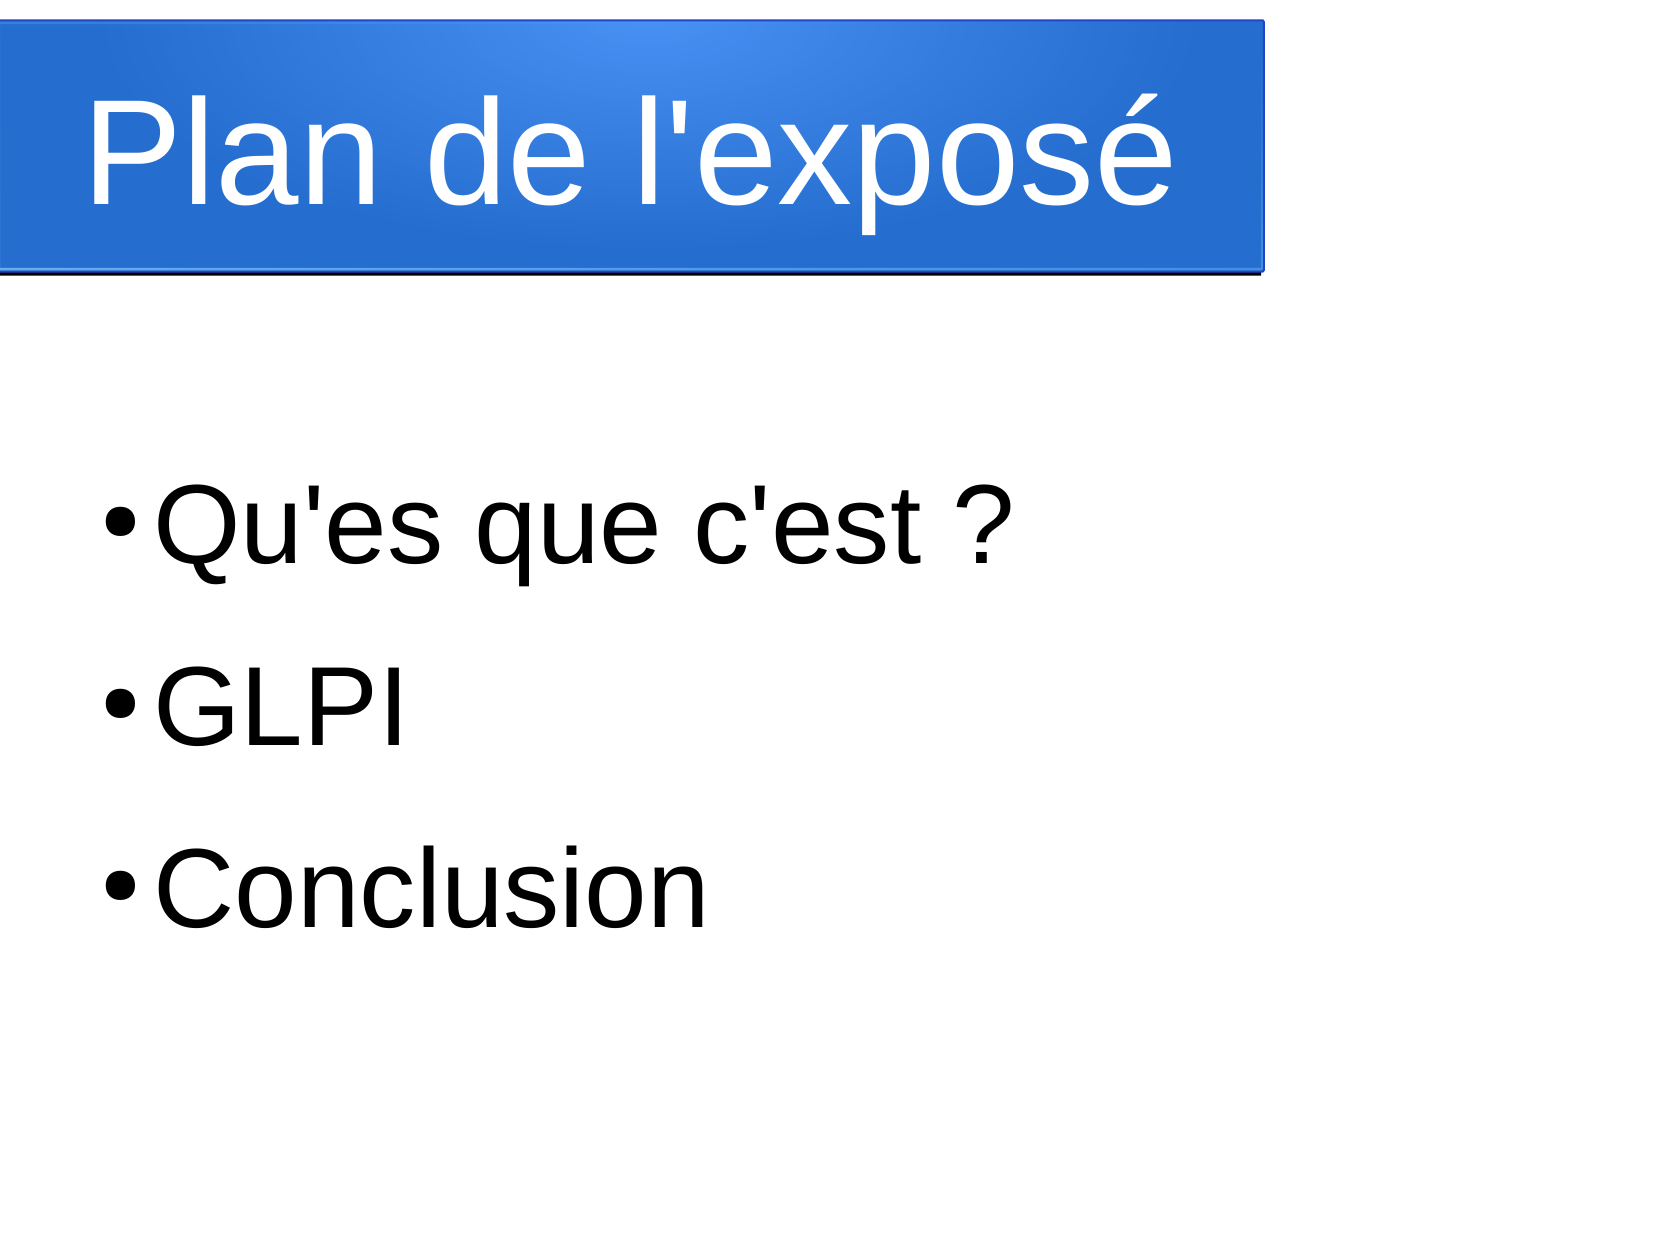

# Plan de l'exposé
Qu'es que c'est ?
GLPI
Conclusion